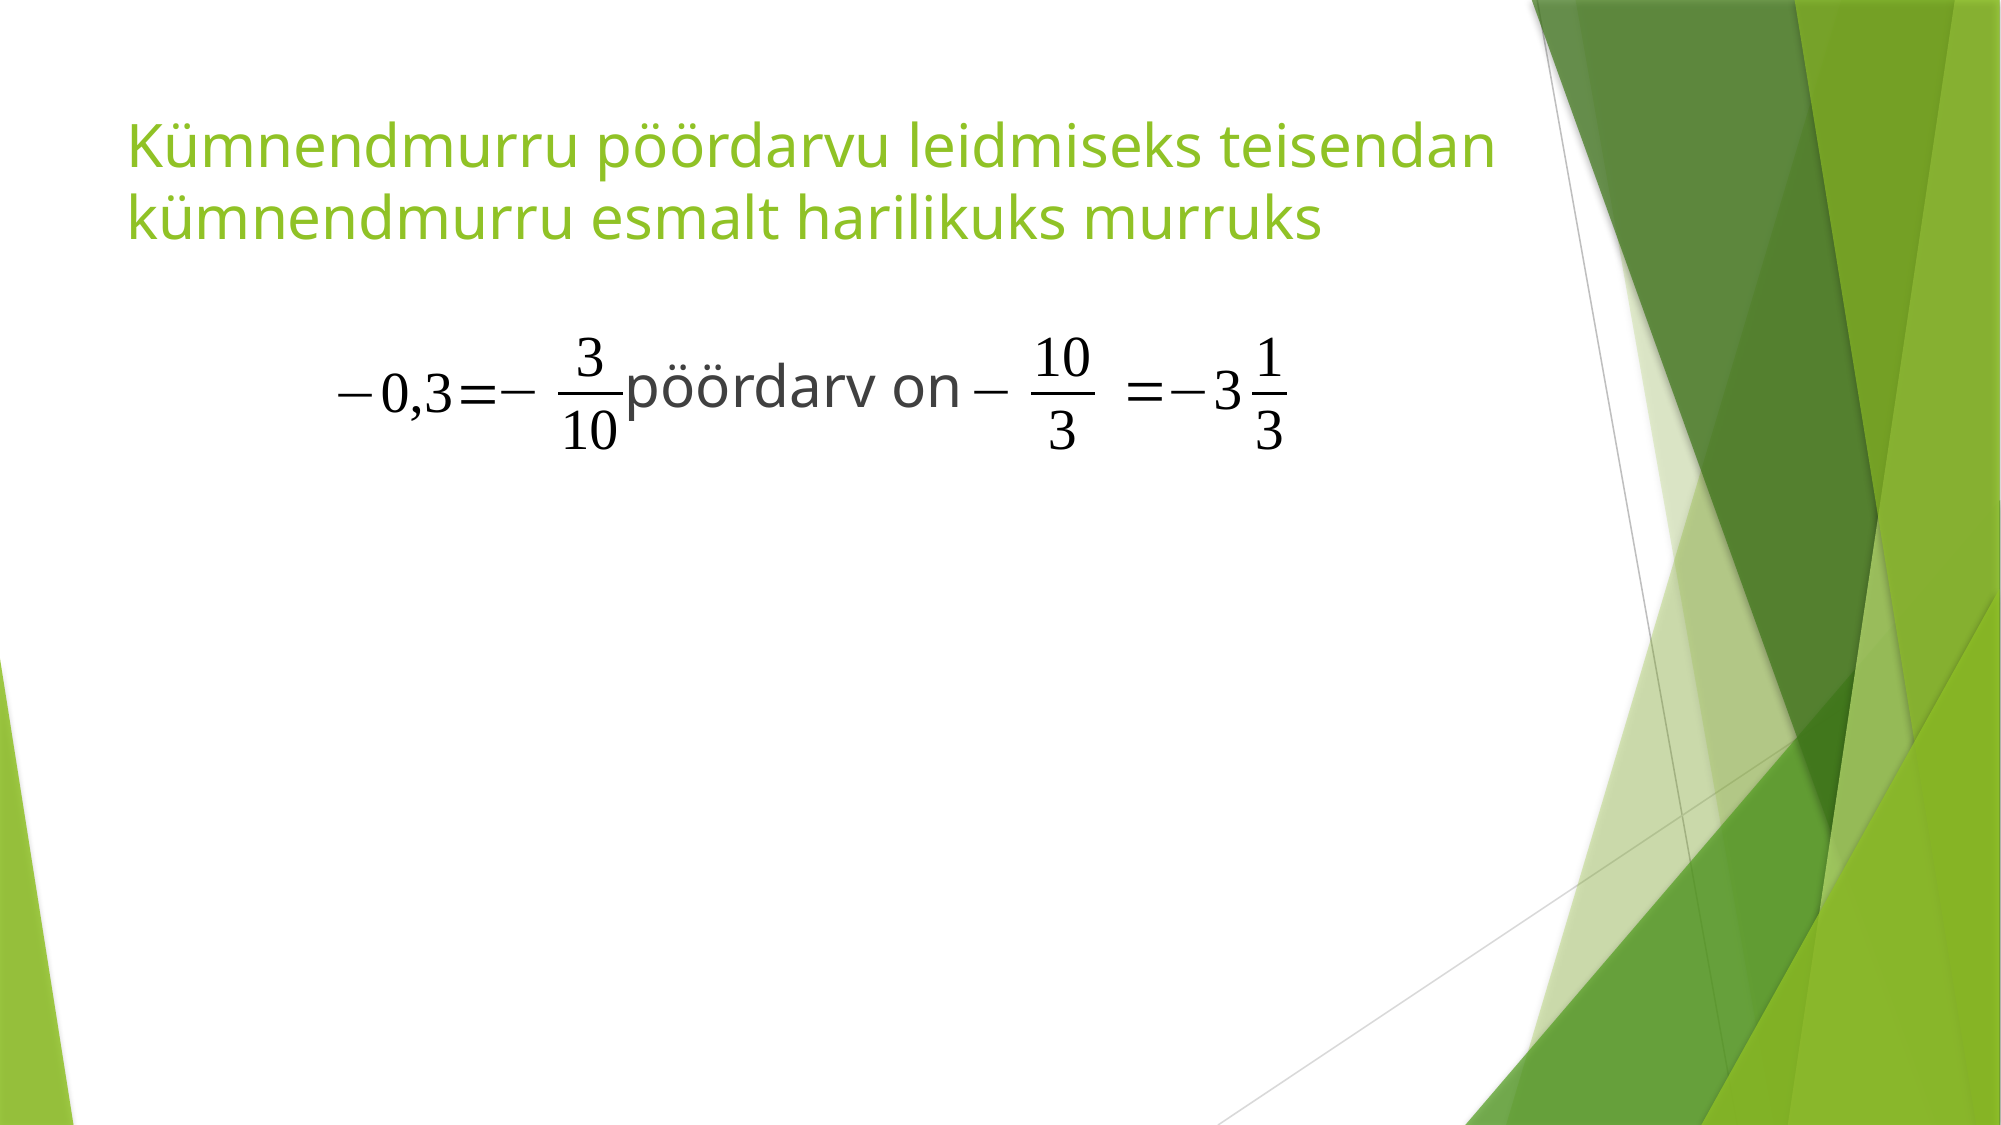

# Kümnendmurru pöördarvu leidmiseks teisendan kümnendmurru esmalt harilikuks murruks
 pöördarv on